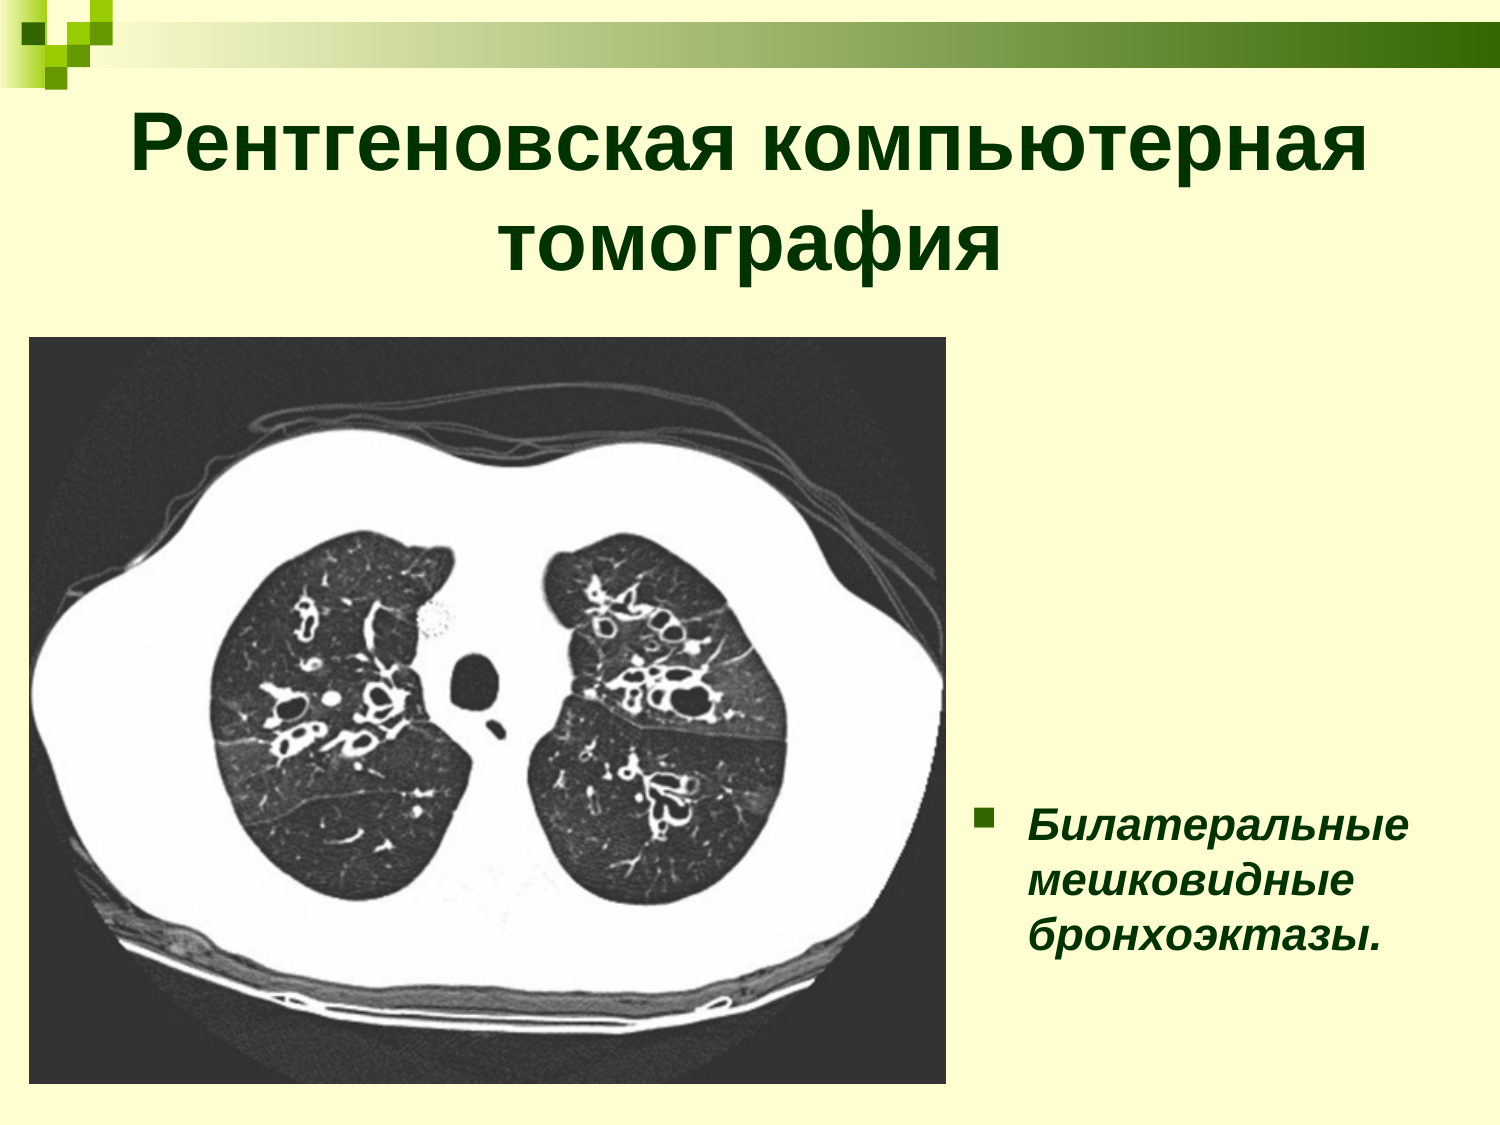

Рентгеновская компьютерная томография
# Билатеральные мешковидные бронхоэктазы.